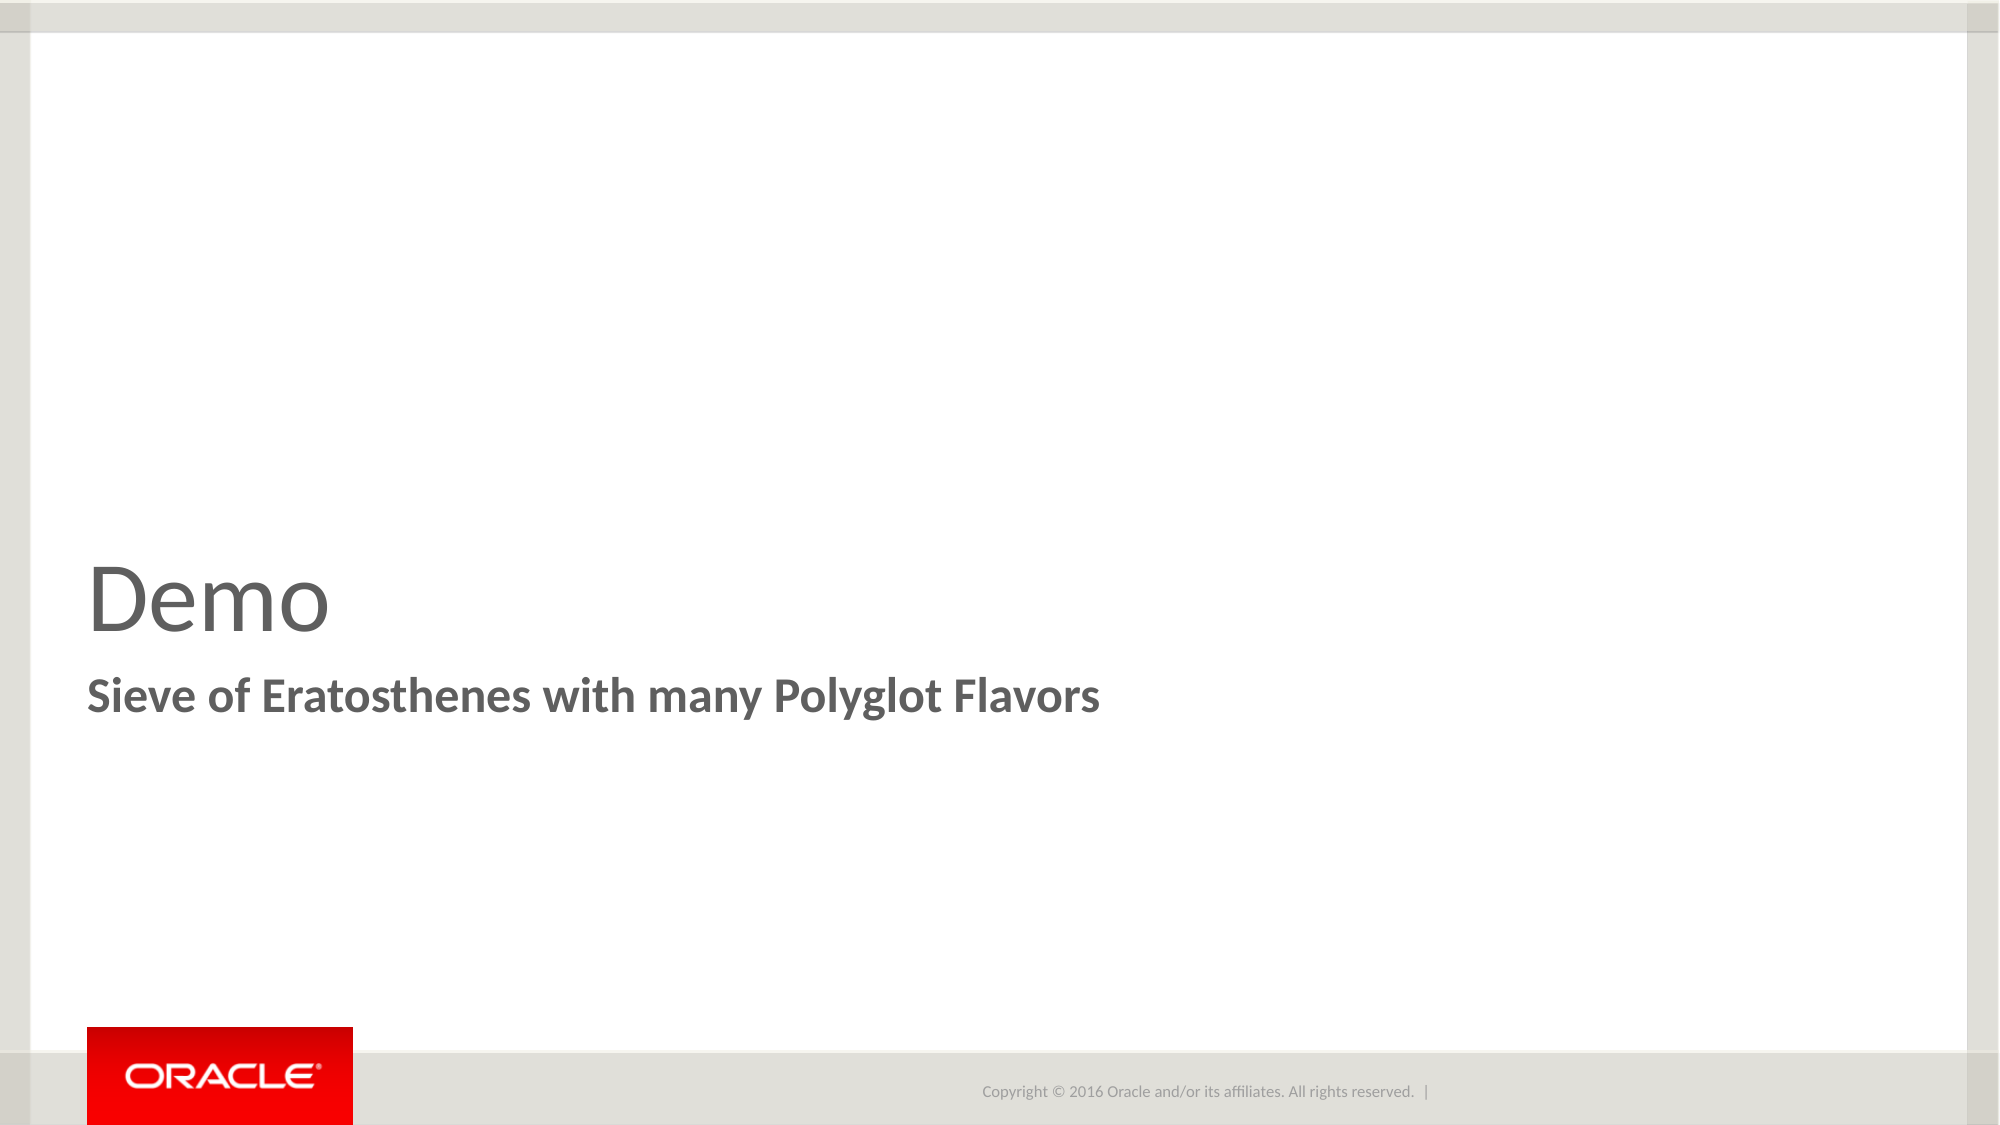

Demo
Sieve of Eratosthenes with many Polyglot Flavors